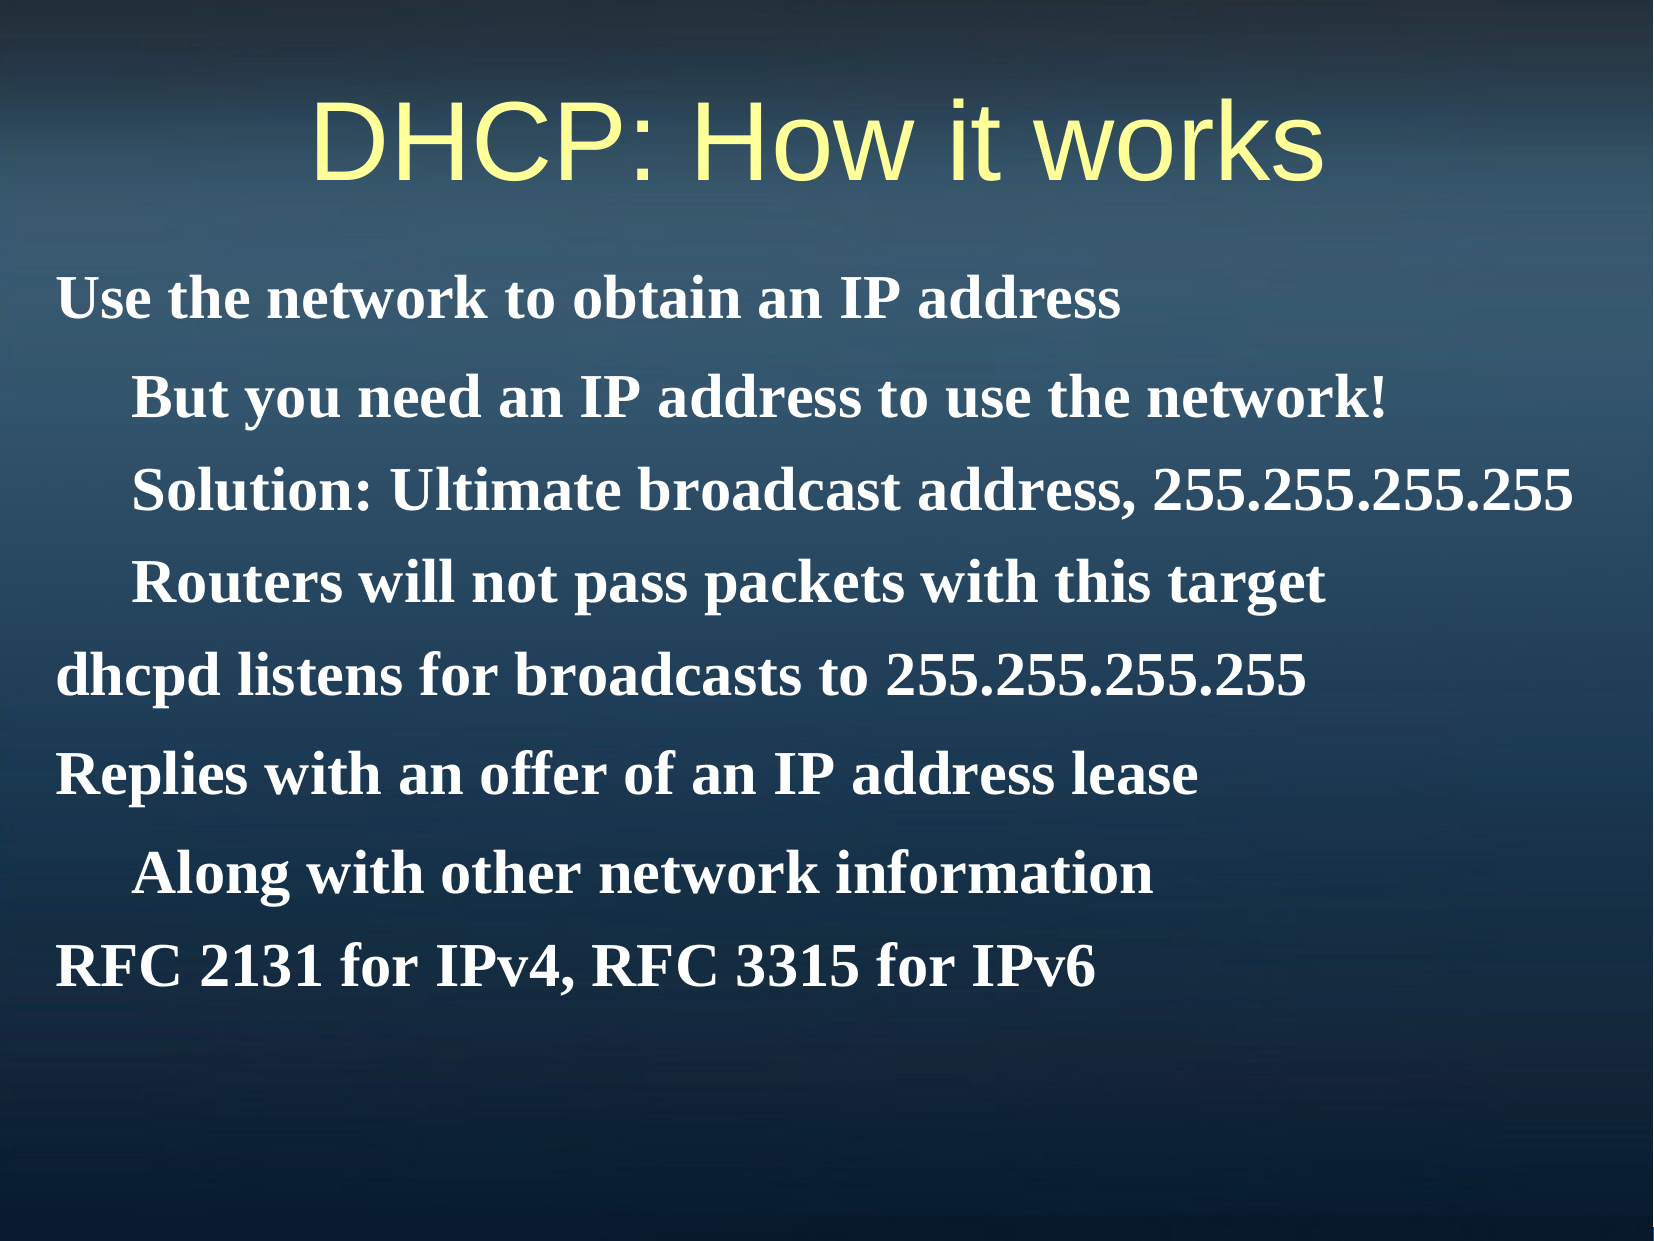

# DHCP: How it works
Use the network to obtain an IP address
But you need an IP address to use the network!
Solution: Ultimate broadcast address, 255.255.255.255
Routers will not pass packets with this target
dhcpd listens for broadcasts to 255.255.255.255
Replies with an offer of an IP address lease
Along with other network information
RFC 2131 for IPv4, RFC 3315 for IPv6